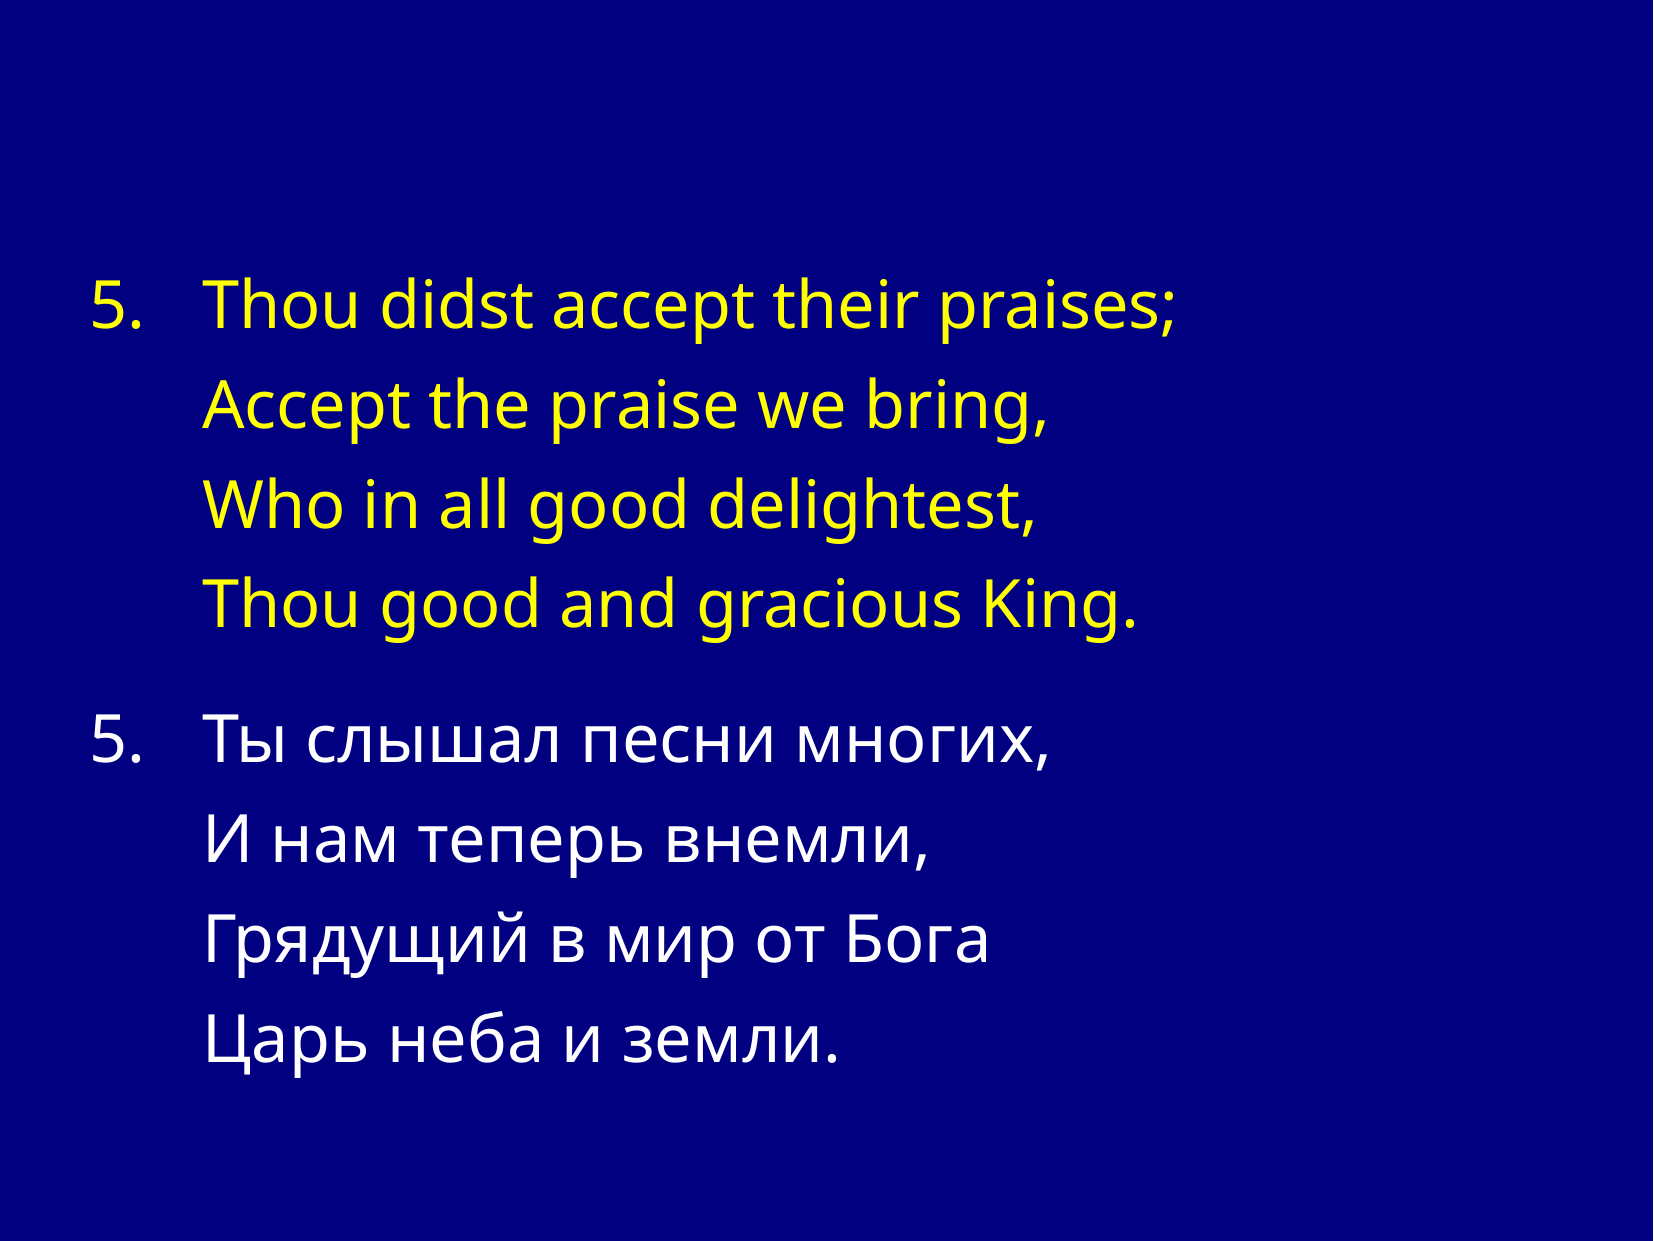

5.	Thou didst accept their praises;
	Accept the praise we bring,
	Who in all good delightest,
	Thou good and gracious King.
5.	Ты слышал песни многих,
	И нам теперь внемли,
	Грядущий в мир от Бога
	Царь неба и земли.